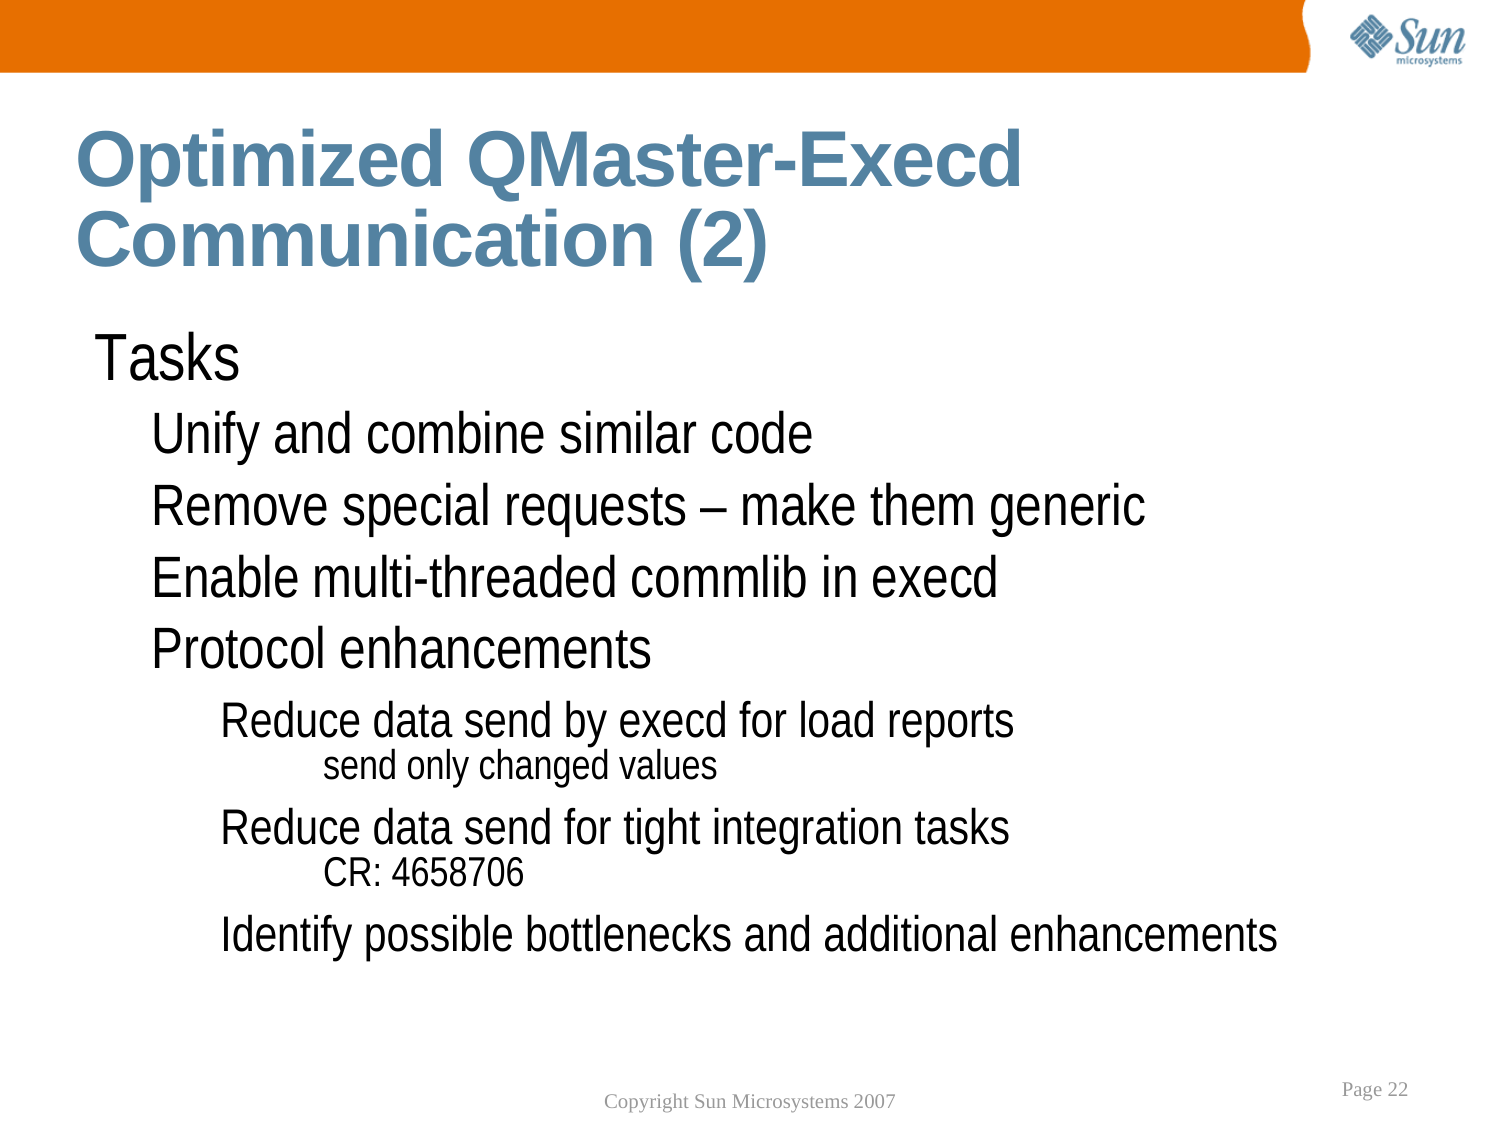

# Optimized QMaster-Execd Communication (2)
Tasks
Unify and combine similar code
Remove special requests – make them generic
Enable multi-threaded commlib in execd
Protocol enhancements
Reduce data send by execd for load reports
send only changed values
Reduce data send for tight integration tasks
CR: 4658706
Identify possible bottlenecks and additional enhancements